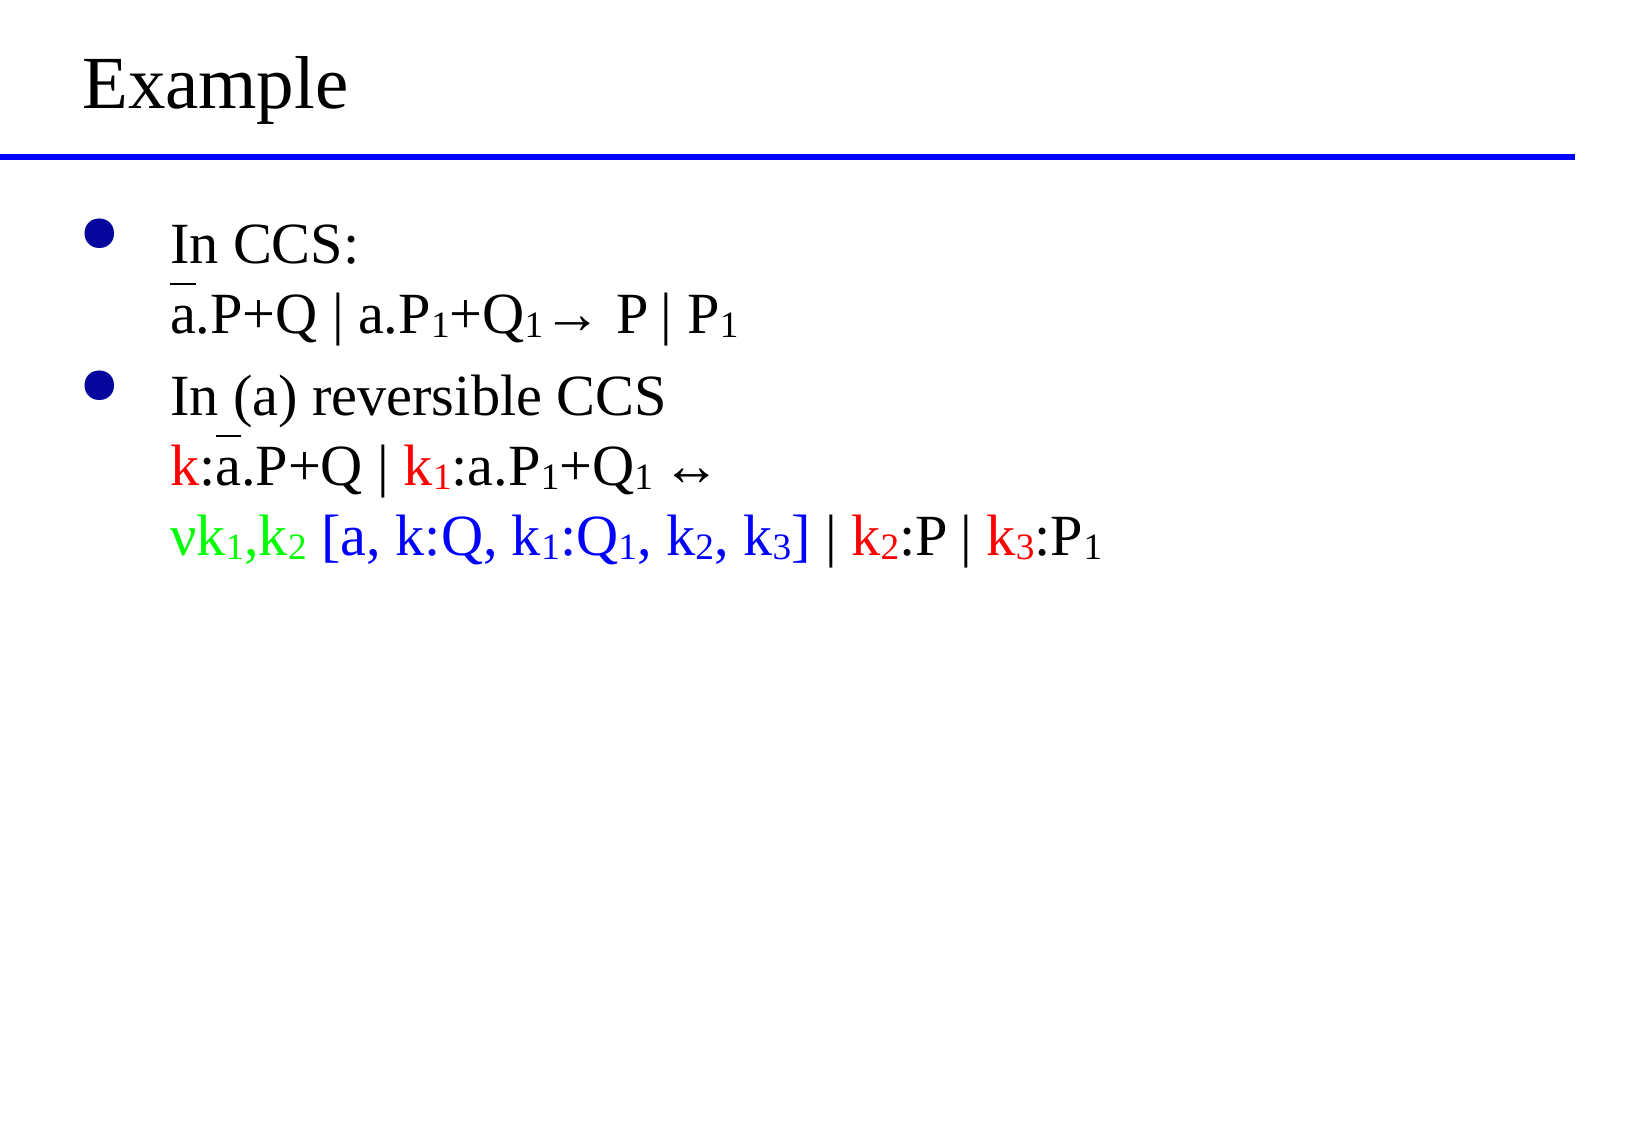

# Example
In CCS:
a.P+Q | a.P1+Q1→ P | P1
In (a) reversible CCS
k:a.P+Q | k1:a.P1+Q1 ↔
νk1,k2 [a, k:Q, k1:Q1, k2, k3] | k2:P | k3:P1